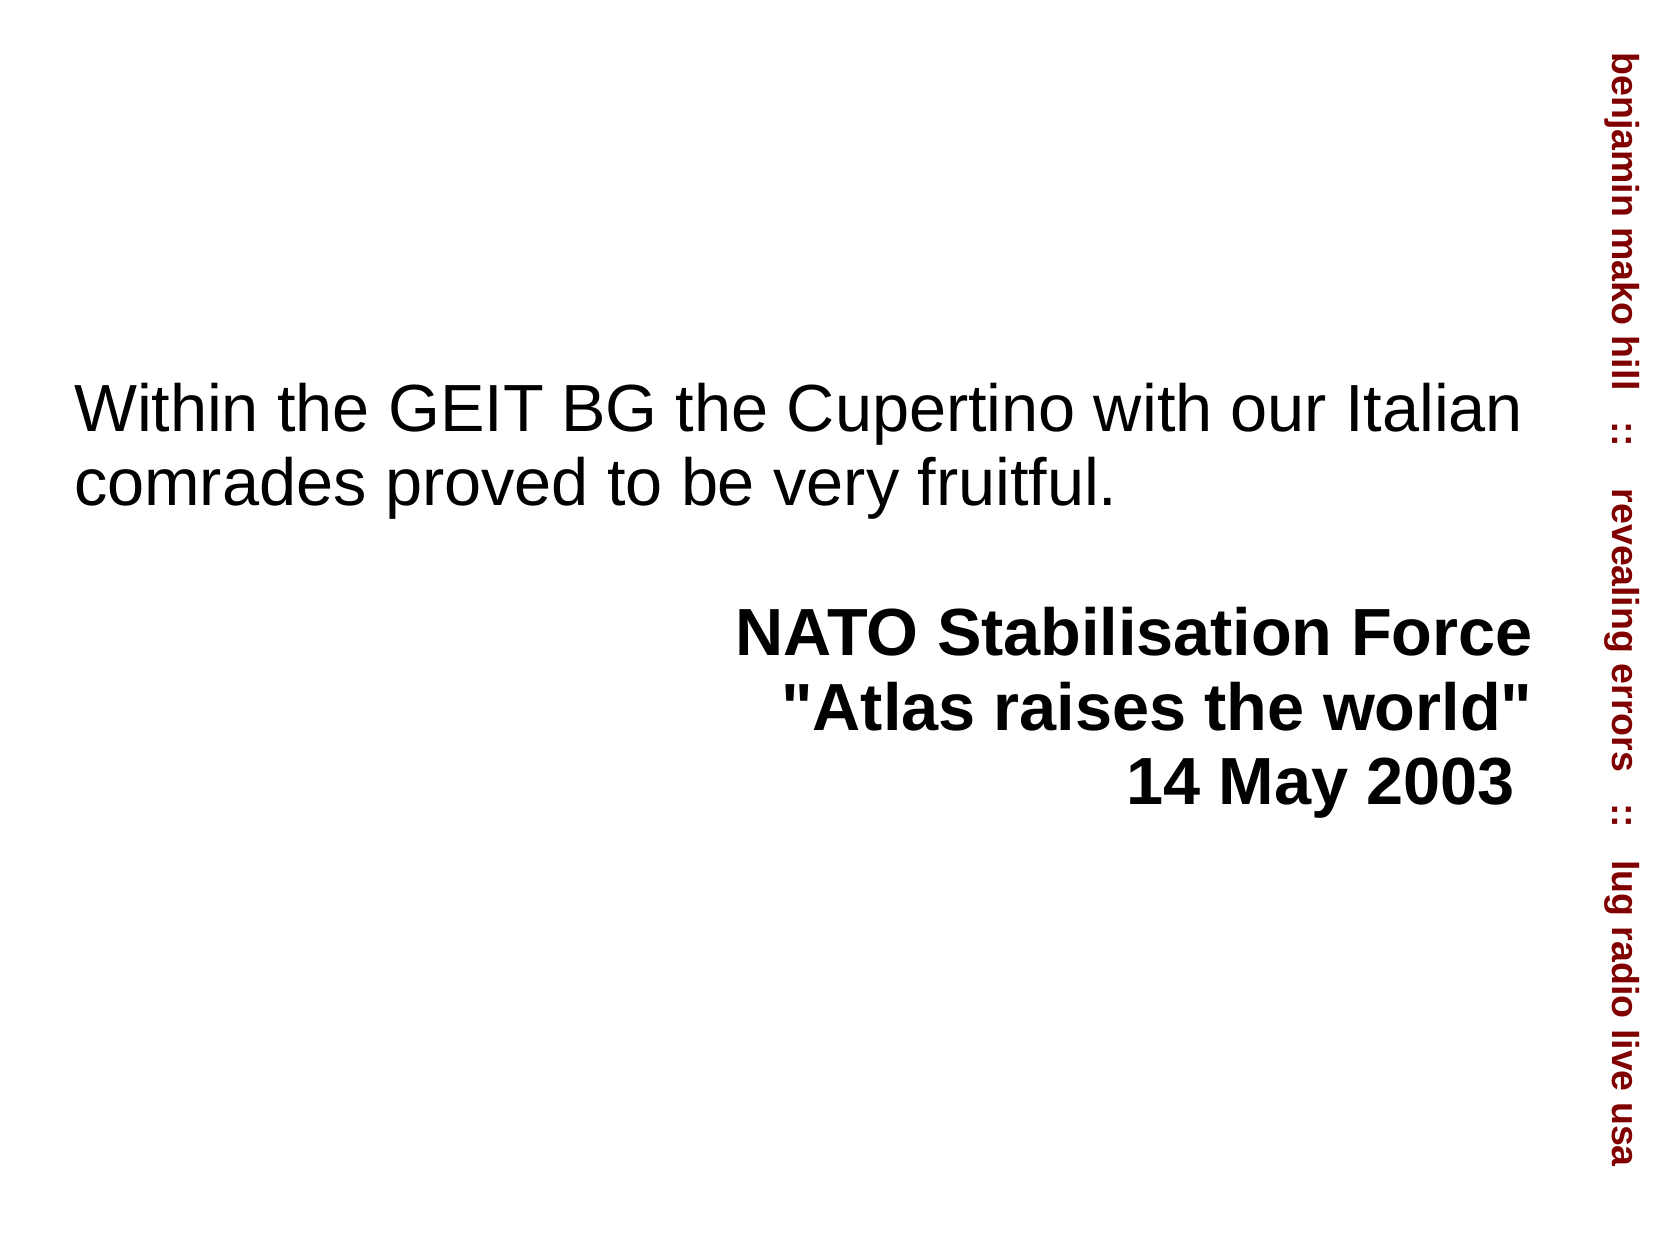

# Within the GEIT BG the Cupertino with our Italian comrades proved to be very fruitful.
NATO Stabilisation Force
"Atlas raises the world"
14 May 2003